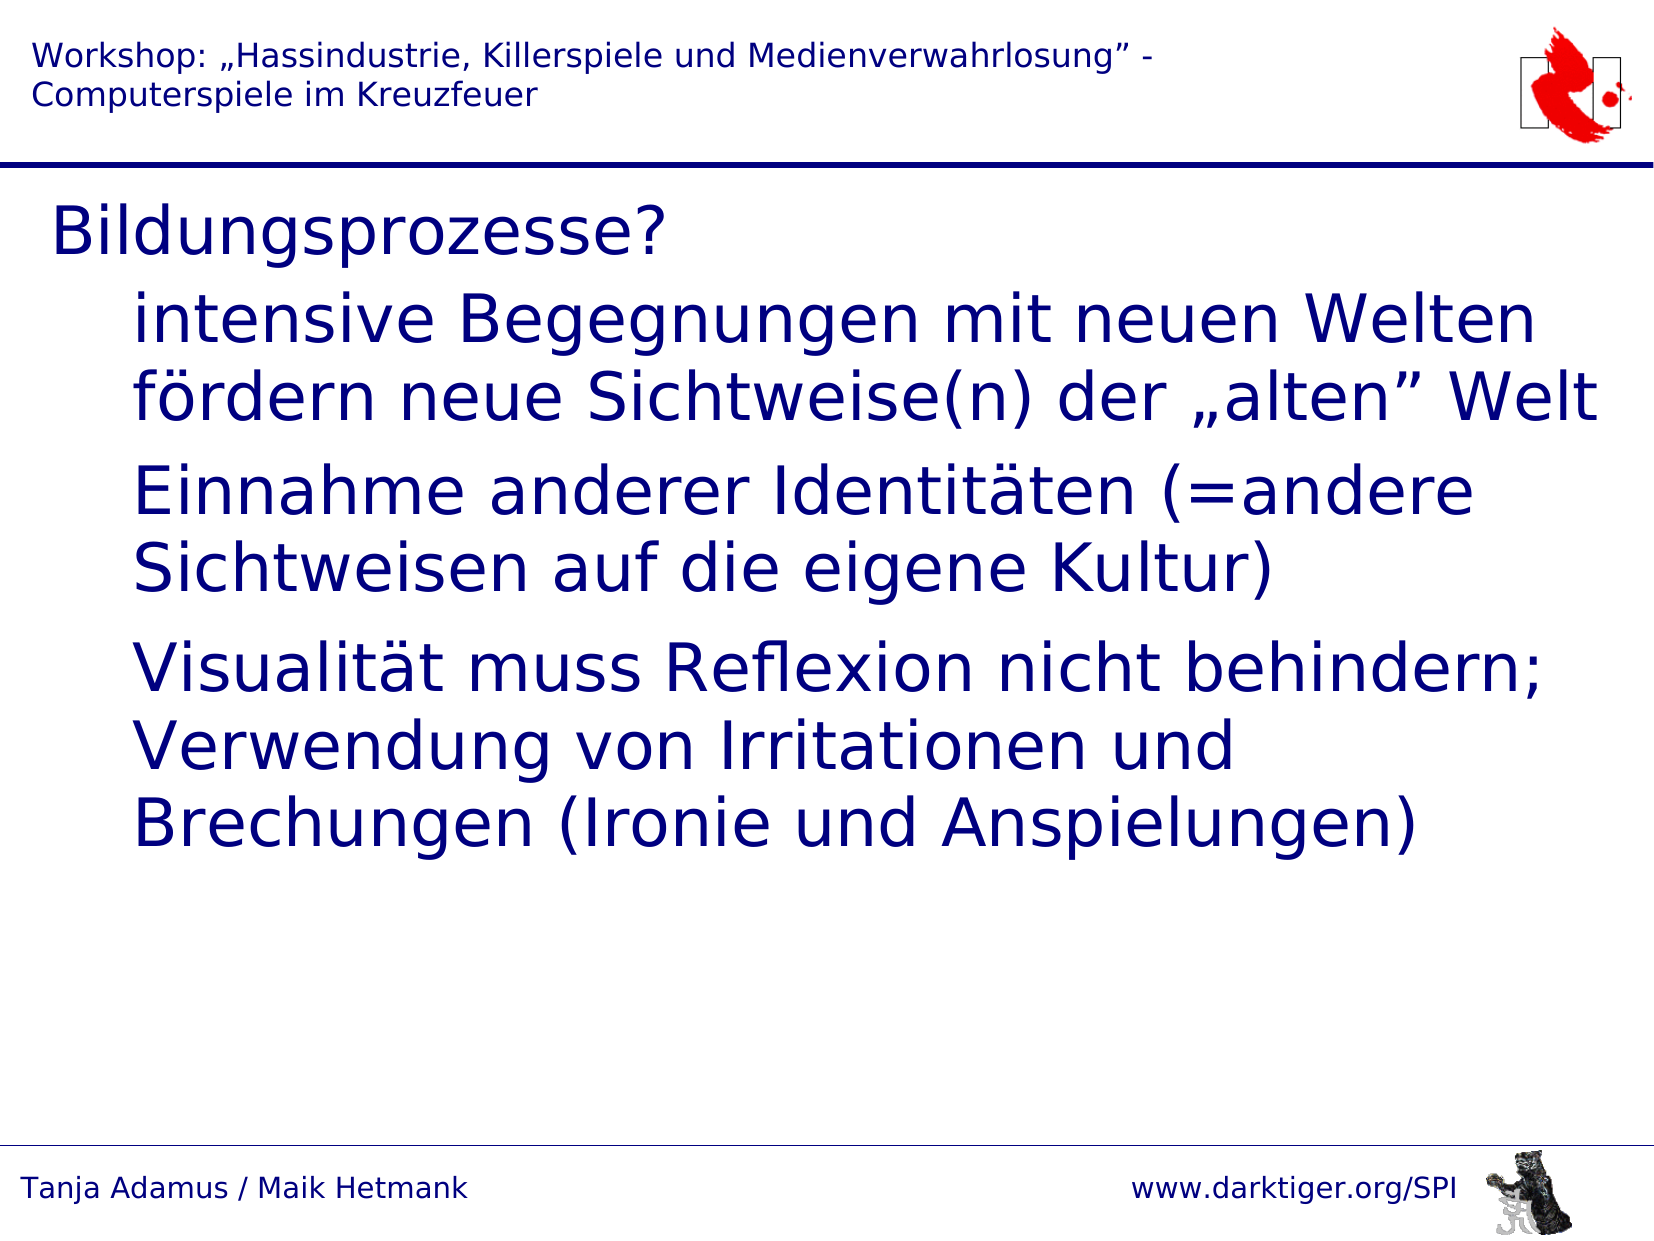

Workshop: „Hassindustrie, Killerspiele und Medienverwahrlosung” - Computerspiele im Kreuzfeuer
Bildungsprozesse?
intensive Begegnungen mit neuen Welten fördern neue Sichtweise(n) der „alten” Welt
Einnahme anderer Identitäten (=andere Sichtweisen auf die eigene Kultur)
Visualität muss Reflexion nicht behindern; Verwendung von Irritationen und Brechungen (Ironie und Anspielungen)